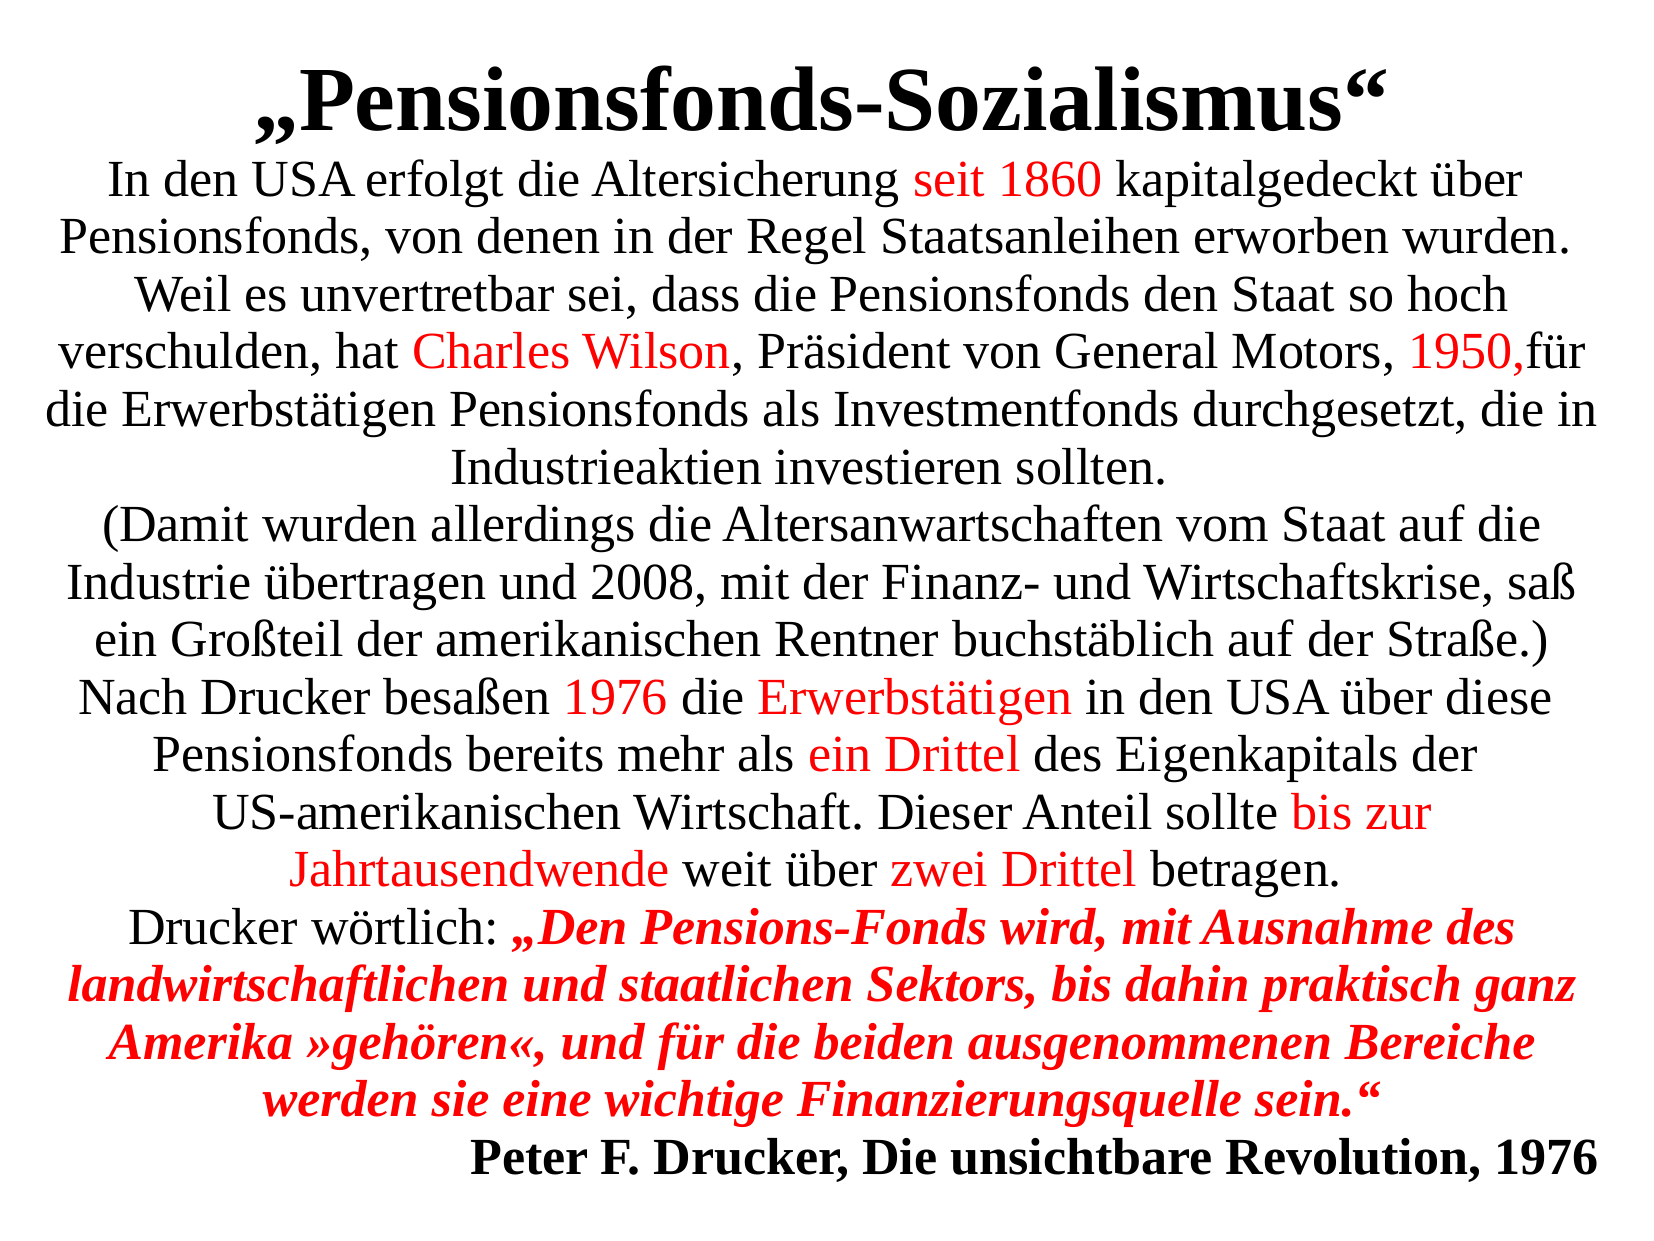

„Pensionsfonds-Sozialismus“
In den USA erfolgt die Altersicherung seit 1860 kapitalgedeckt über
Pensionsfonds, von denen in der Regel Staatsanleihen erworben wurden. Weil es unvertretbar sei, dass die Pensionsfonds den Staat so hoch verschulden, hat Charles Wilson, Präsident von General Motors, 1950,für die Erwerbstätigen Pensionsfonds als Investmentfonds durchgesetzt, die in Industrieaktien investieren sollten.
(Damit wurden allerdings die Altersanwartschaften vom Staat auf die Industrie übertragen und 2008, mit der Finanz- und Wirtschaftskrise, saß ein Großteil der amerikanischen Rentner buchstäblich auf der Straße.)
Nach Drucker besaßen 1976 die Erwerbstätigen in den USA über diese
Pensionsfonds bereits mehr als ein Drittel des Eigenkapitals der
US-amerikanischen Wirtschaft. Dieser Anteil sollte bis zur Jahrtausendwende weit über zwei Drittel betragen.
Drucker wörtlich: „Den Pensions-Fonds wird, mit Ausnahme des landwirtschaftlichen und staatlichen Sektors, bis dahin praktisch ganz Amerika »gehören«, und für die beiden ausgenommenen Bereiche werden sie eine wichtige Finanzierungsquelle sein.“
Peter F. Drucker, Die unsichtbare Revolution, 1976